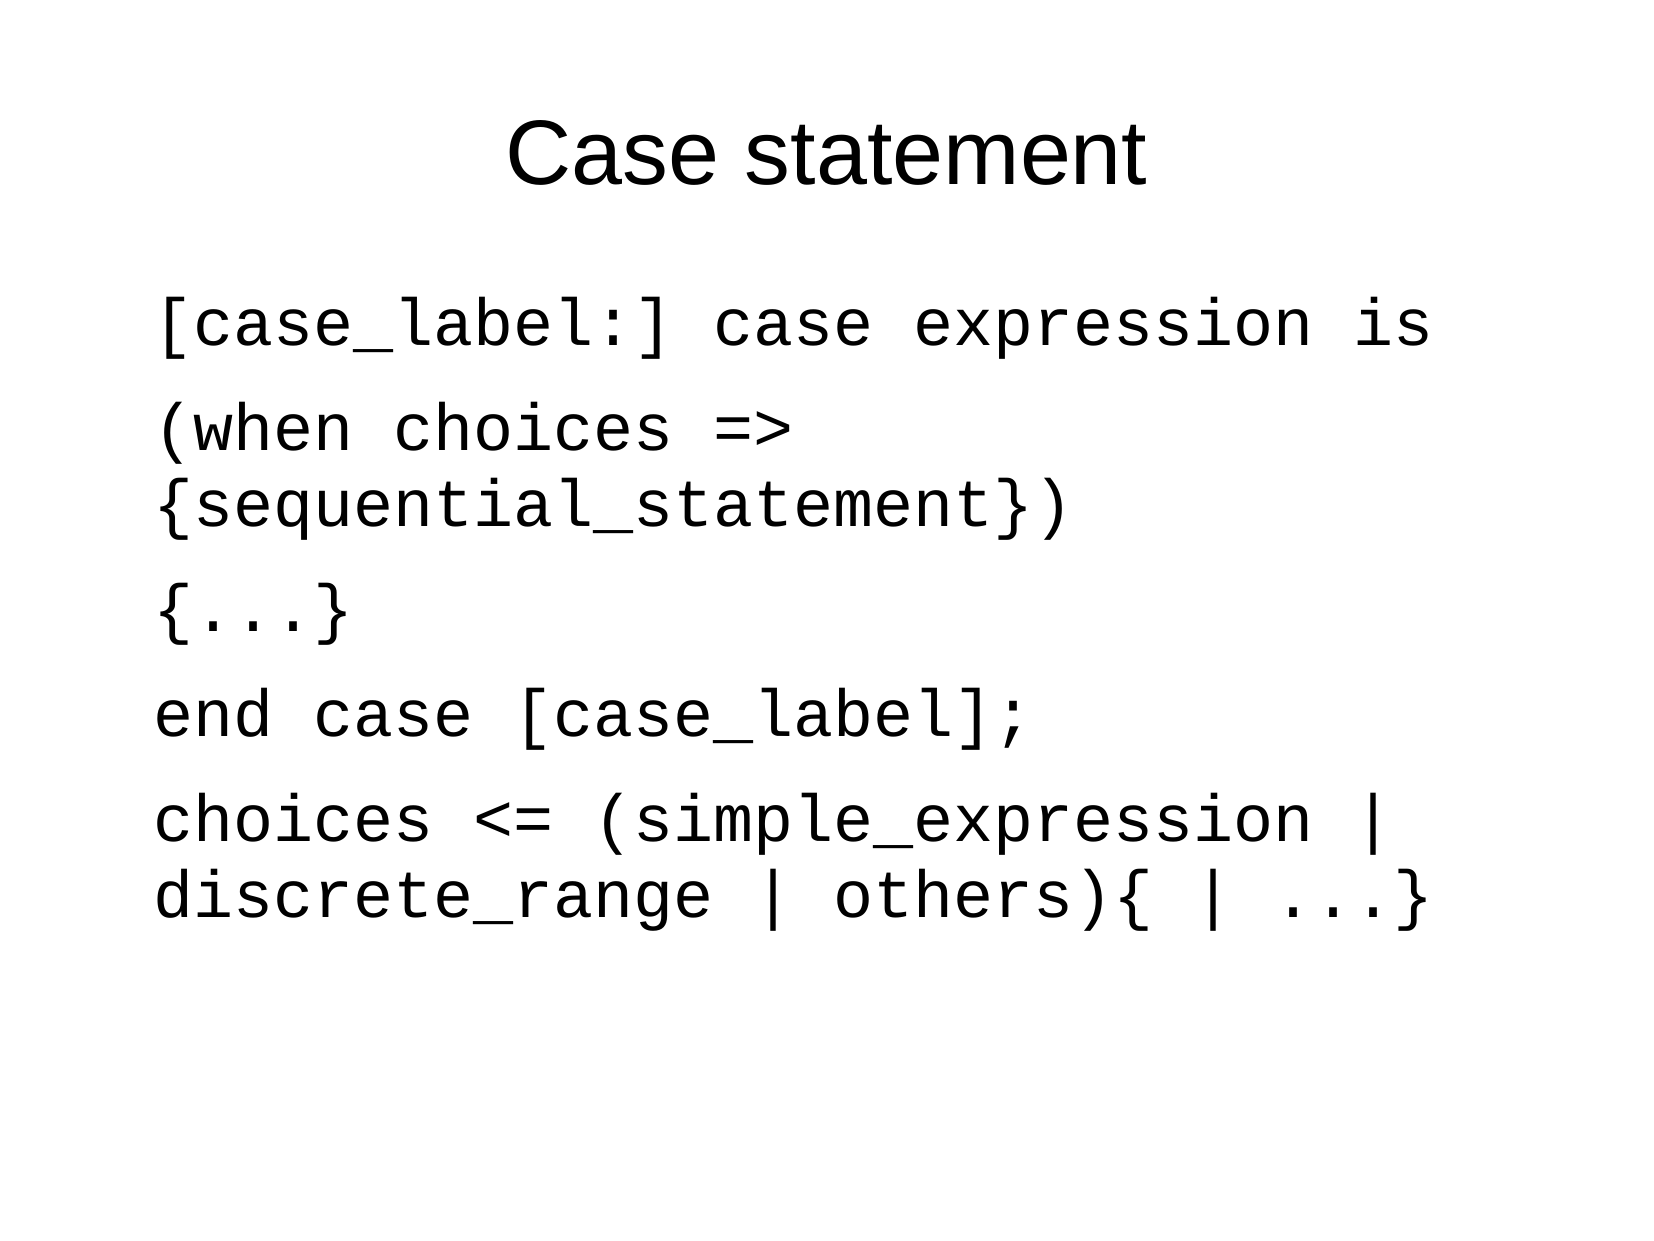

# Case statement
[case_label:] case expression is
(when choices => {sequential_statement})
{...}
end case [case_label];
choices <= (simple_expression | discrete_range | others){ | ...}